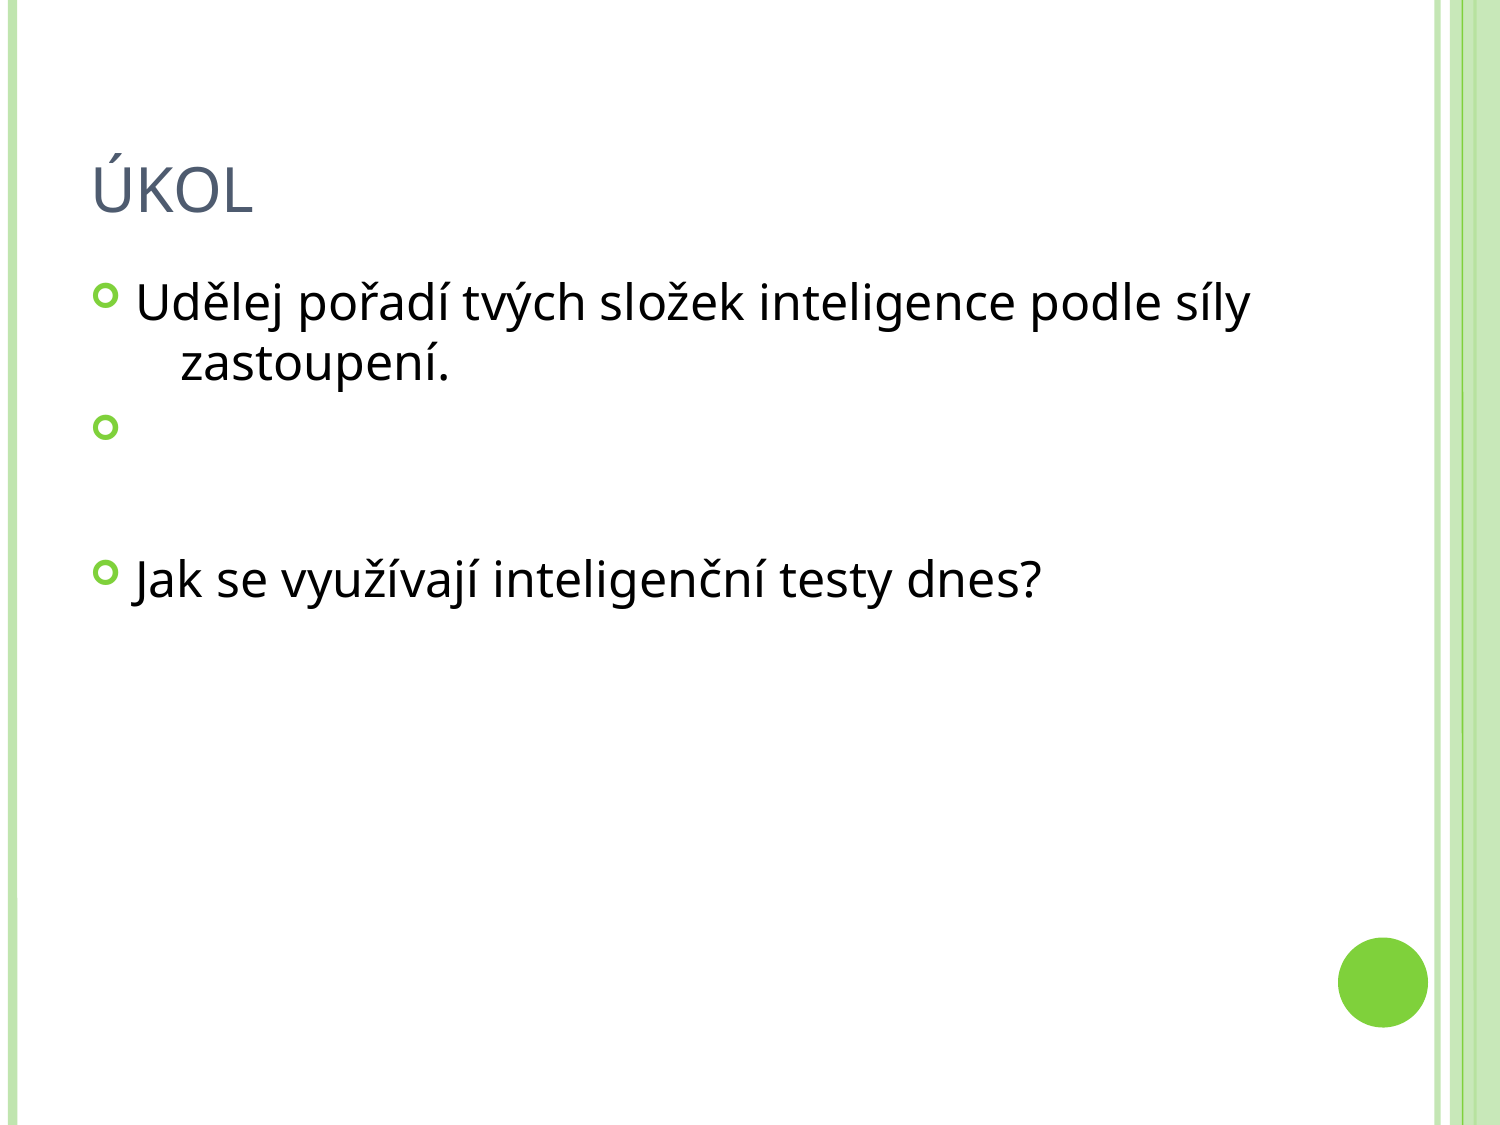

# Úkol
Udělej pořadí tvých složek inteligence podle síly zastoupení.
Jak se využívají inteligenční testy dnes?